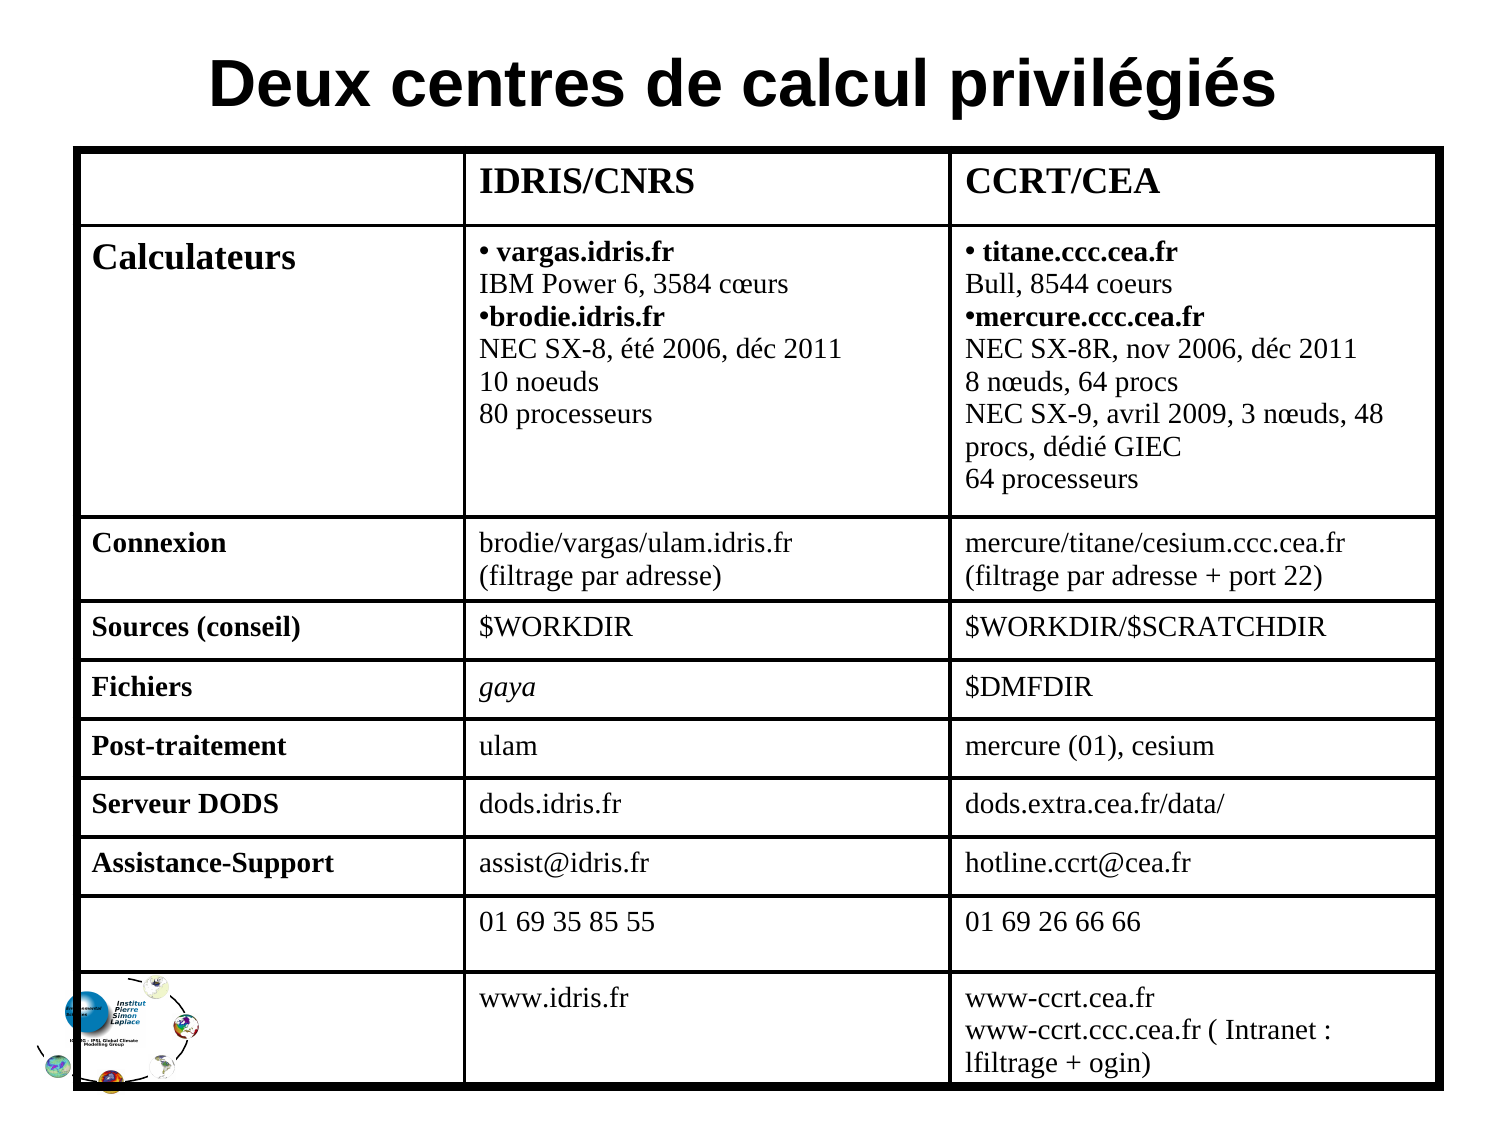

Deux centres de calcul privilégiés
| | IDRIS/CNRS | CCRT/CEA |
| --- | --- | --- |
| Calculateurs | vargas.idris.fr IBM Power 6, 3584 cœurs brodie.idris.fr NEC SX-8, été 2006, déc 2011 10 noeuds 80 processeurs | titane.ccc.cea.fr Bull, 8544 coeurs mercure.ccc.cea.fr NEC SX-8R, nov 2006, déc 2011 8 nœuds, 64 procs NEC SX-9, avril 2009, 3 nœuds, 48 procs, dédié GIEC 64 processeurs |
| Connexion | brodie/vargas/ulam.idris.fr (filtrage par adresse) | mercure/titane/cesium.ccc.cea.fr (filtrage par adresse + port 22) |
| Sources (conseil) | $WORKDIR | $WORKDIR/$SCRATCHDIR |
| Fichiers | gaya | $DMFDIR |
| Post-traitement | ulam | mercure (01), cesium |
| Serveur DODS | dods.idris.fr | dods.extra.cea.fr/data/ |
| Assistance-Support | assist@idris.fr | hotline.ccrt@cea.fr |
| | 01 69 35 85 55 | 01 69 26 66 66 |
| | www.idris.fr | www-ccrt.cea.fr www-ccrt.ccc.cea.fr ( Intranet : lfiltrage + ogin) |